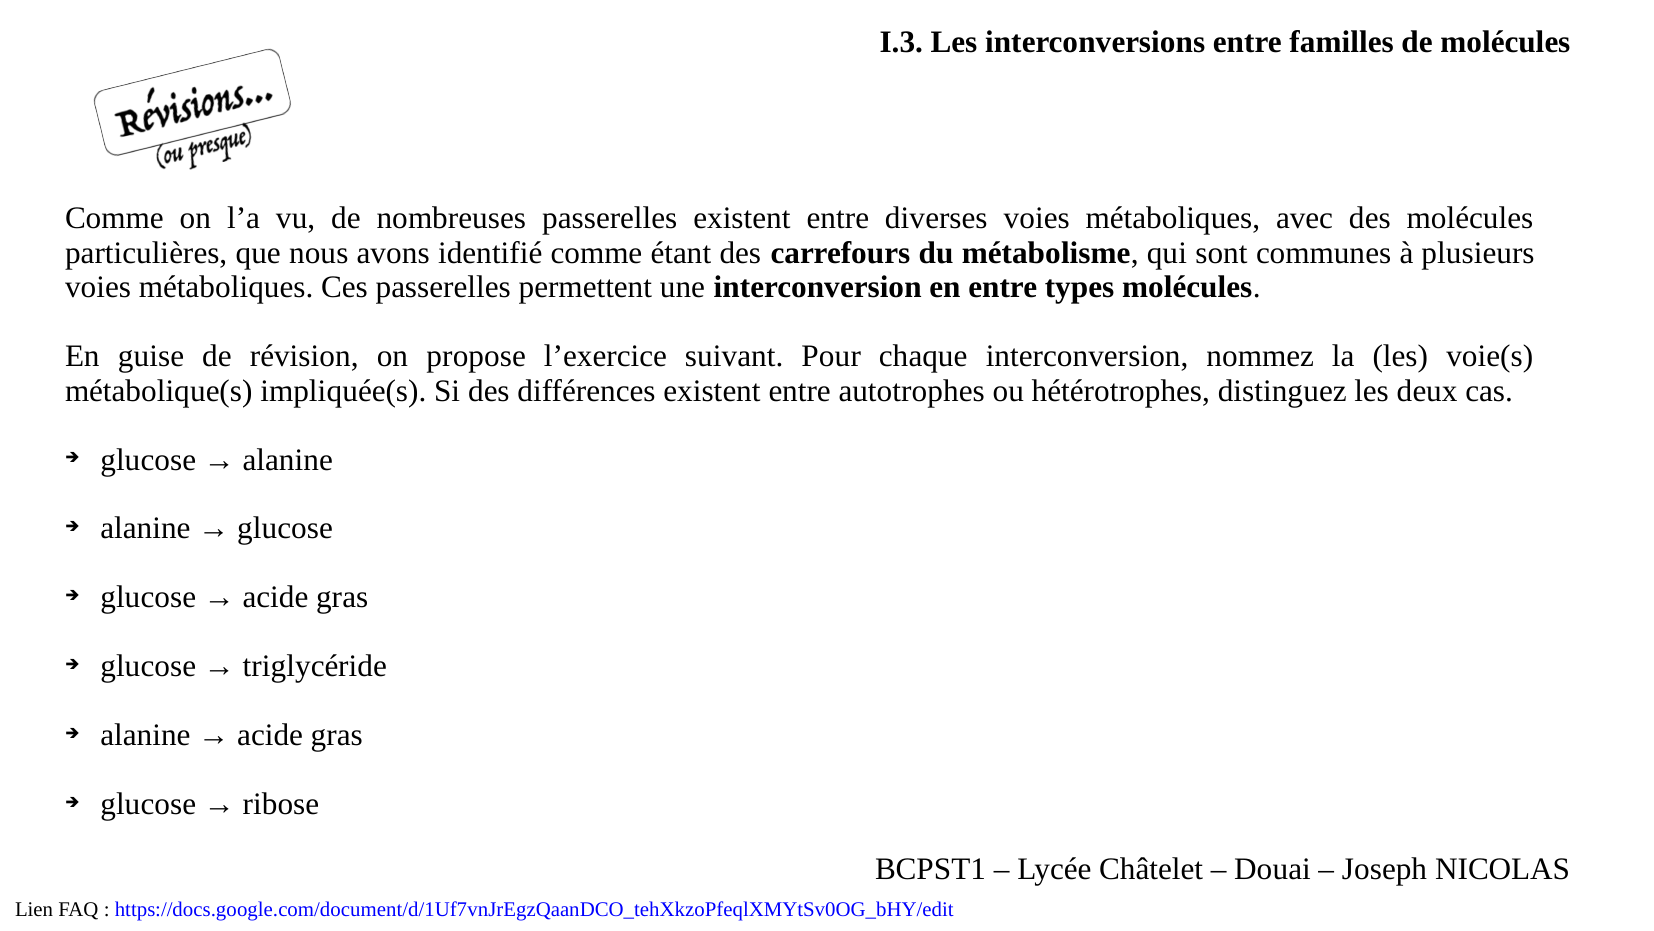

I.3. Les interconversions entre familles de molécules
Comme on l’a vu, de nombreuses passerelles existent entre diverses voies métaboliques, avec des molécules particulières, que nous avons identifié comme étant des carrefours du métabolisme, qui sont communes à plusieurs voies métaboliques. Ces passerelles permettent une interconversion en entre types molécules.
En guise de révision, on propose l’exercice suivant. Pour chaque interconversion, nommez la (les) voie(s) métabolique(s) impliquée(s). Si des différences existent entre autotrophes ou hétérotrophes, distinguez les deux cas.
glucose → alanine
alanine → glucose
glucose → acide gras
glucose → triglycéride
alanine → acide gras
glucose → ribose
BCPST1 – Lycée Châtelet – Douai – Joseph NICOLAS
Lien FAQ : https://docs.google.com/document/d/1Uf7vnJrEgzQaanDCO_tehXkzoPfeqlXMYtSv0OG_bHY/edit